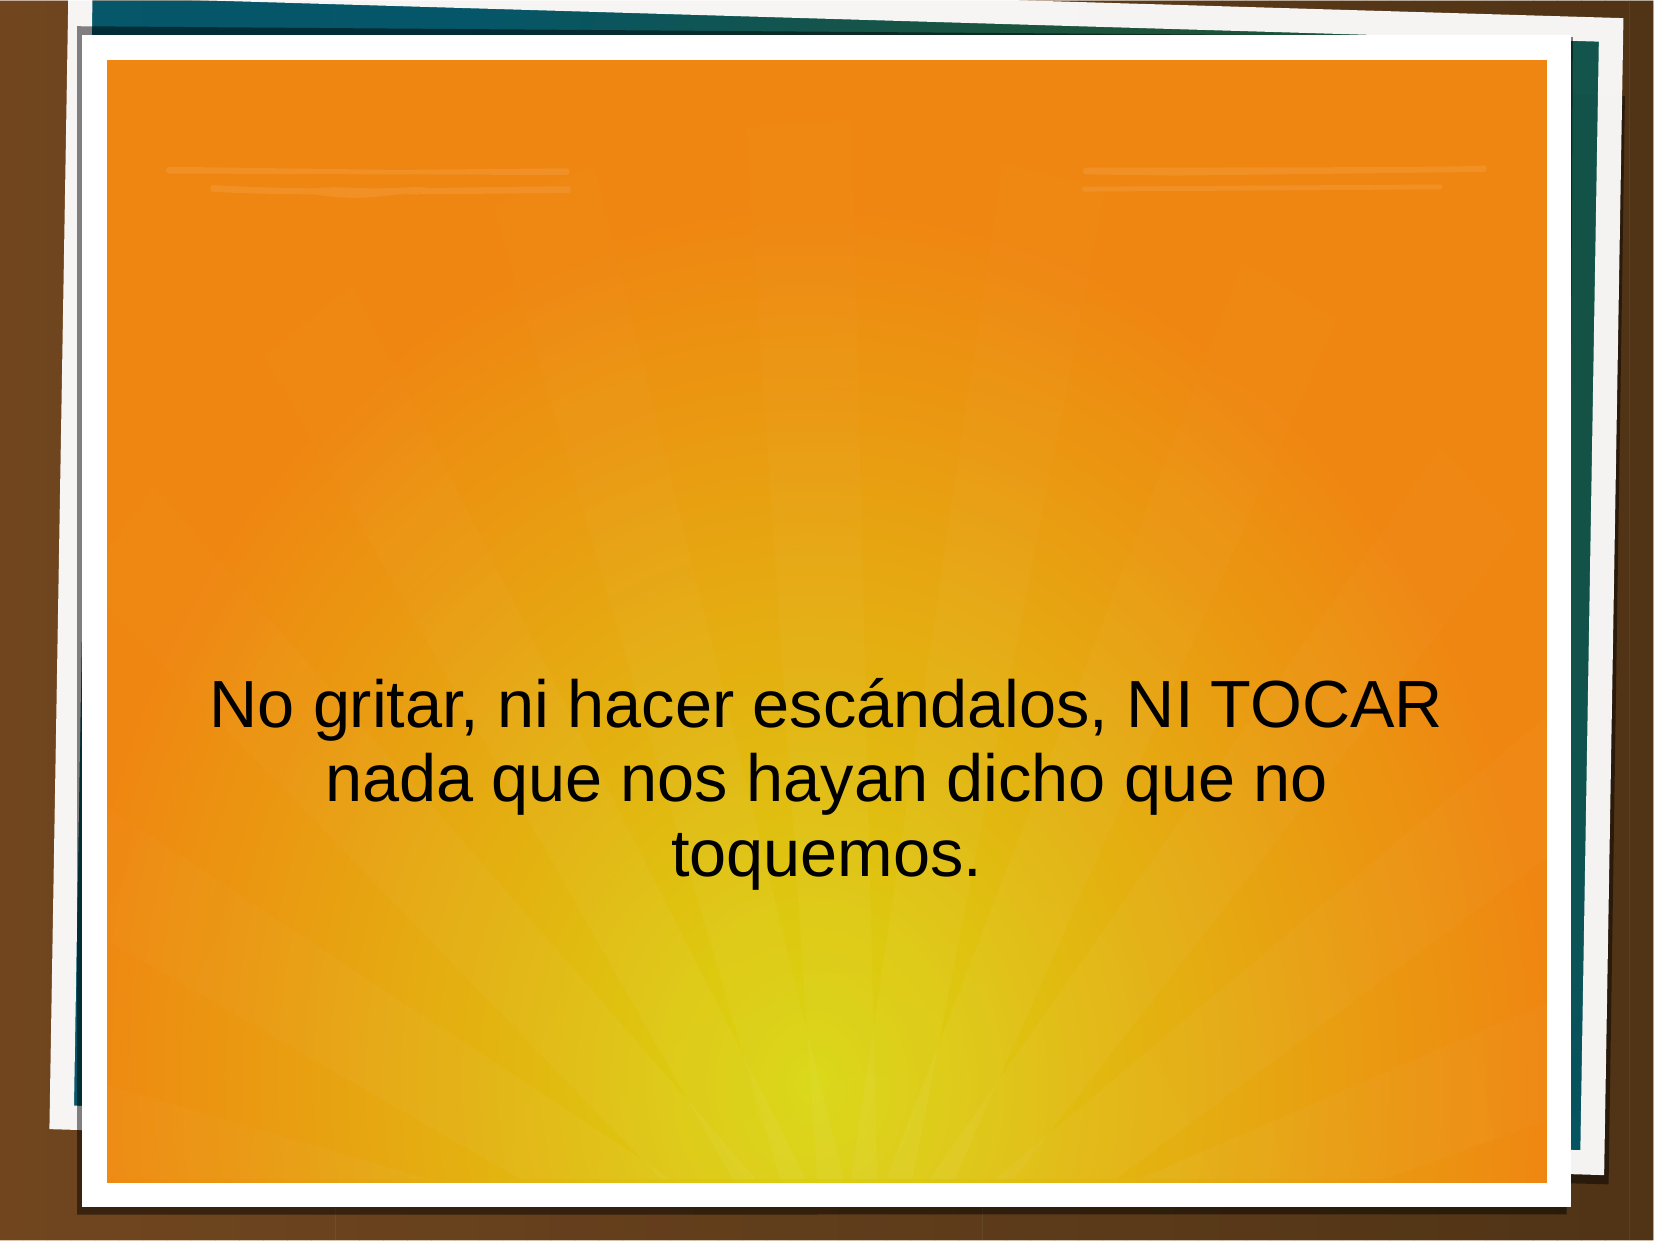

#
No gritar, ni hacer escándalos, NI TOCAR nada que nos hayan dicho que no toquemos.